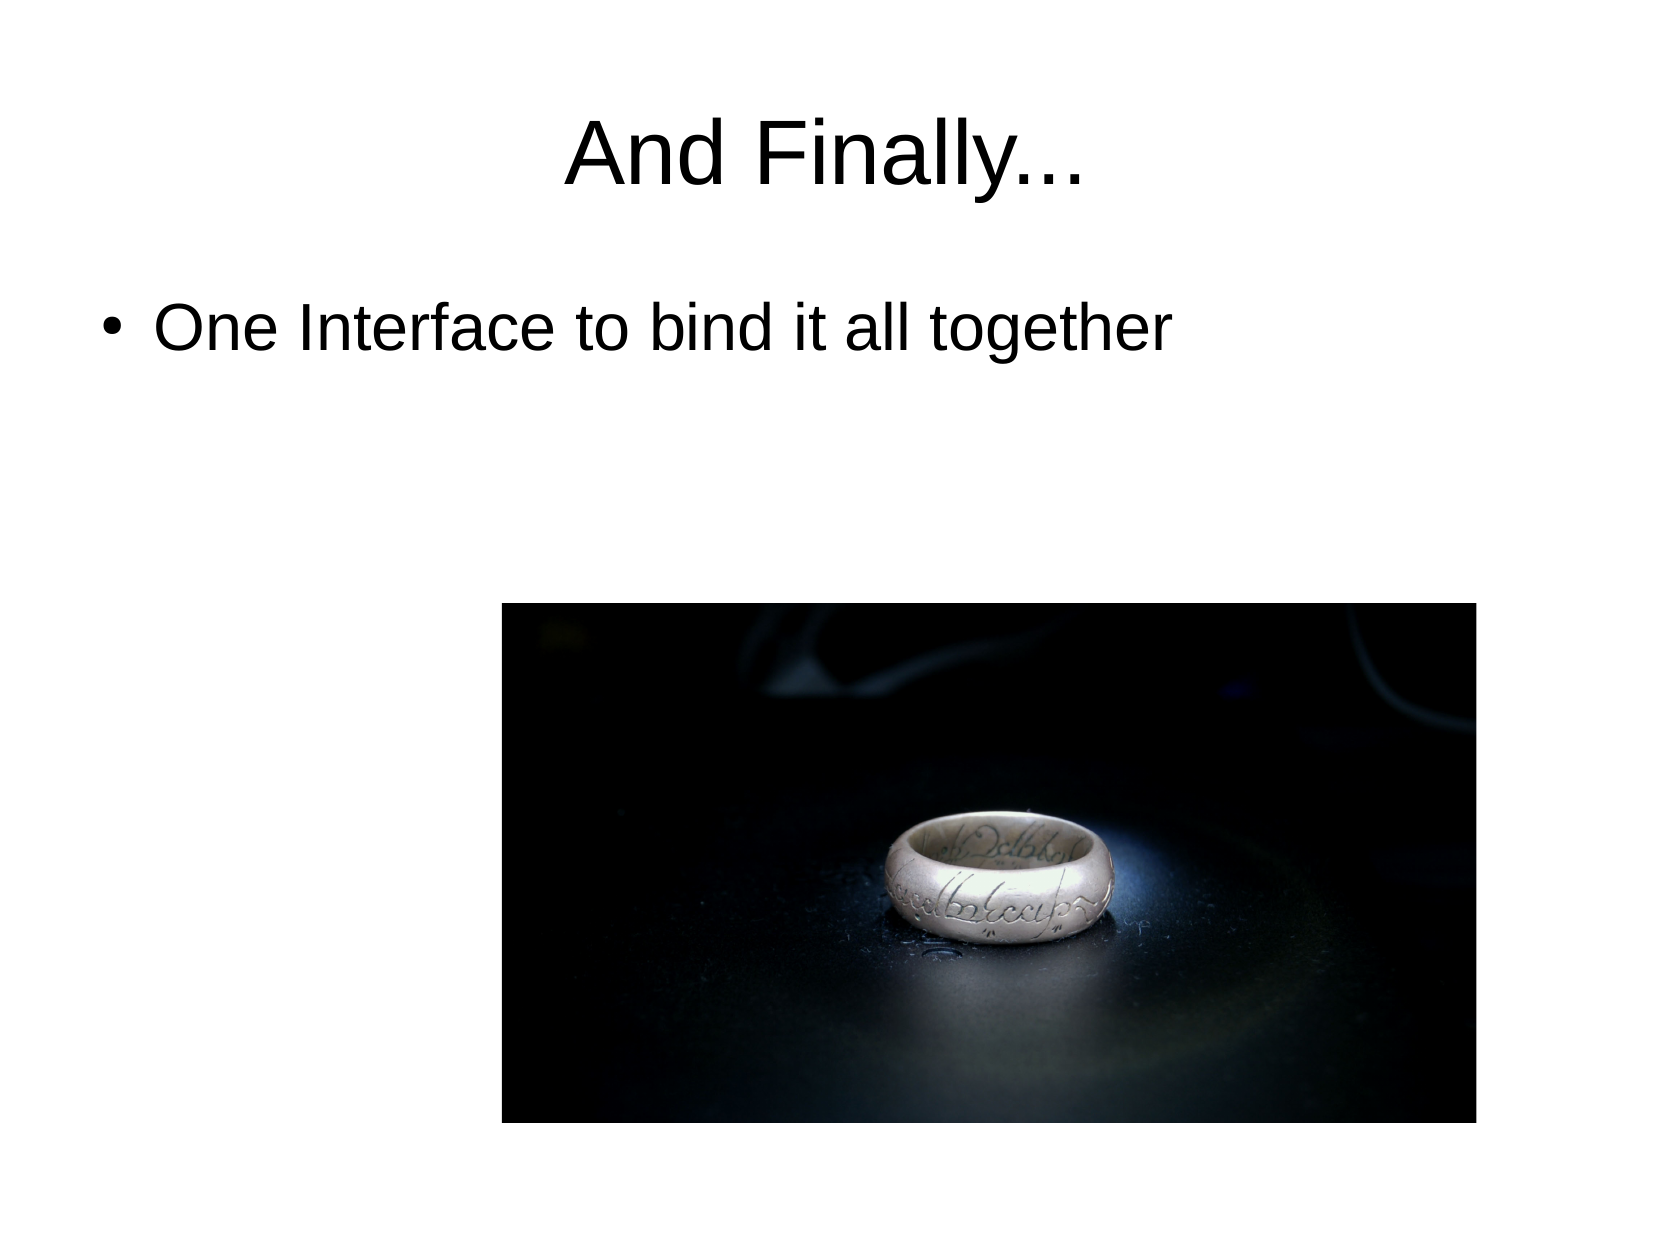

# And Finally...
One Interface to bind it all together